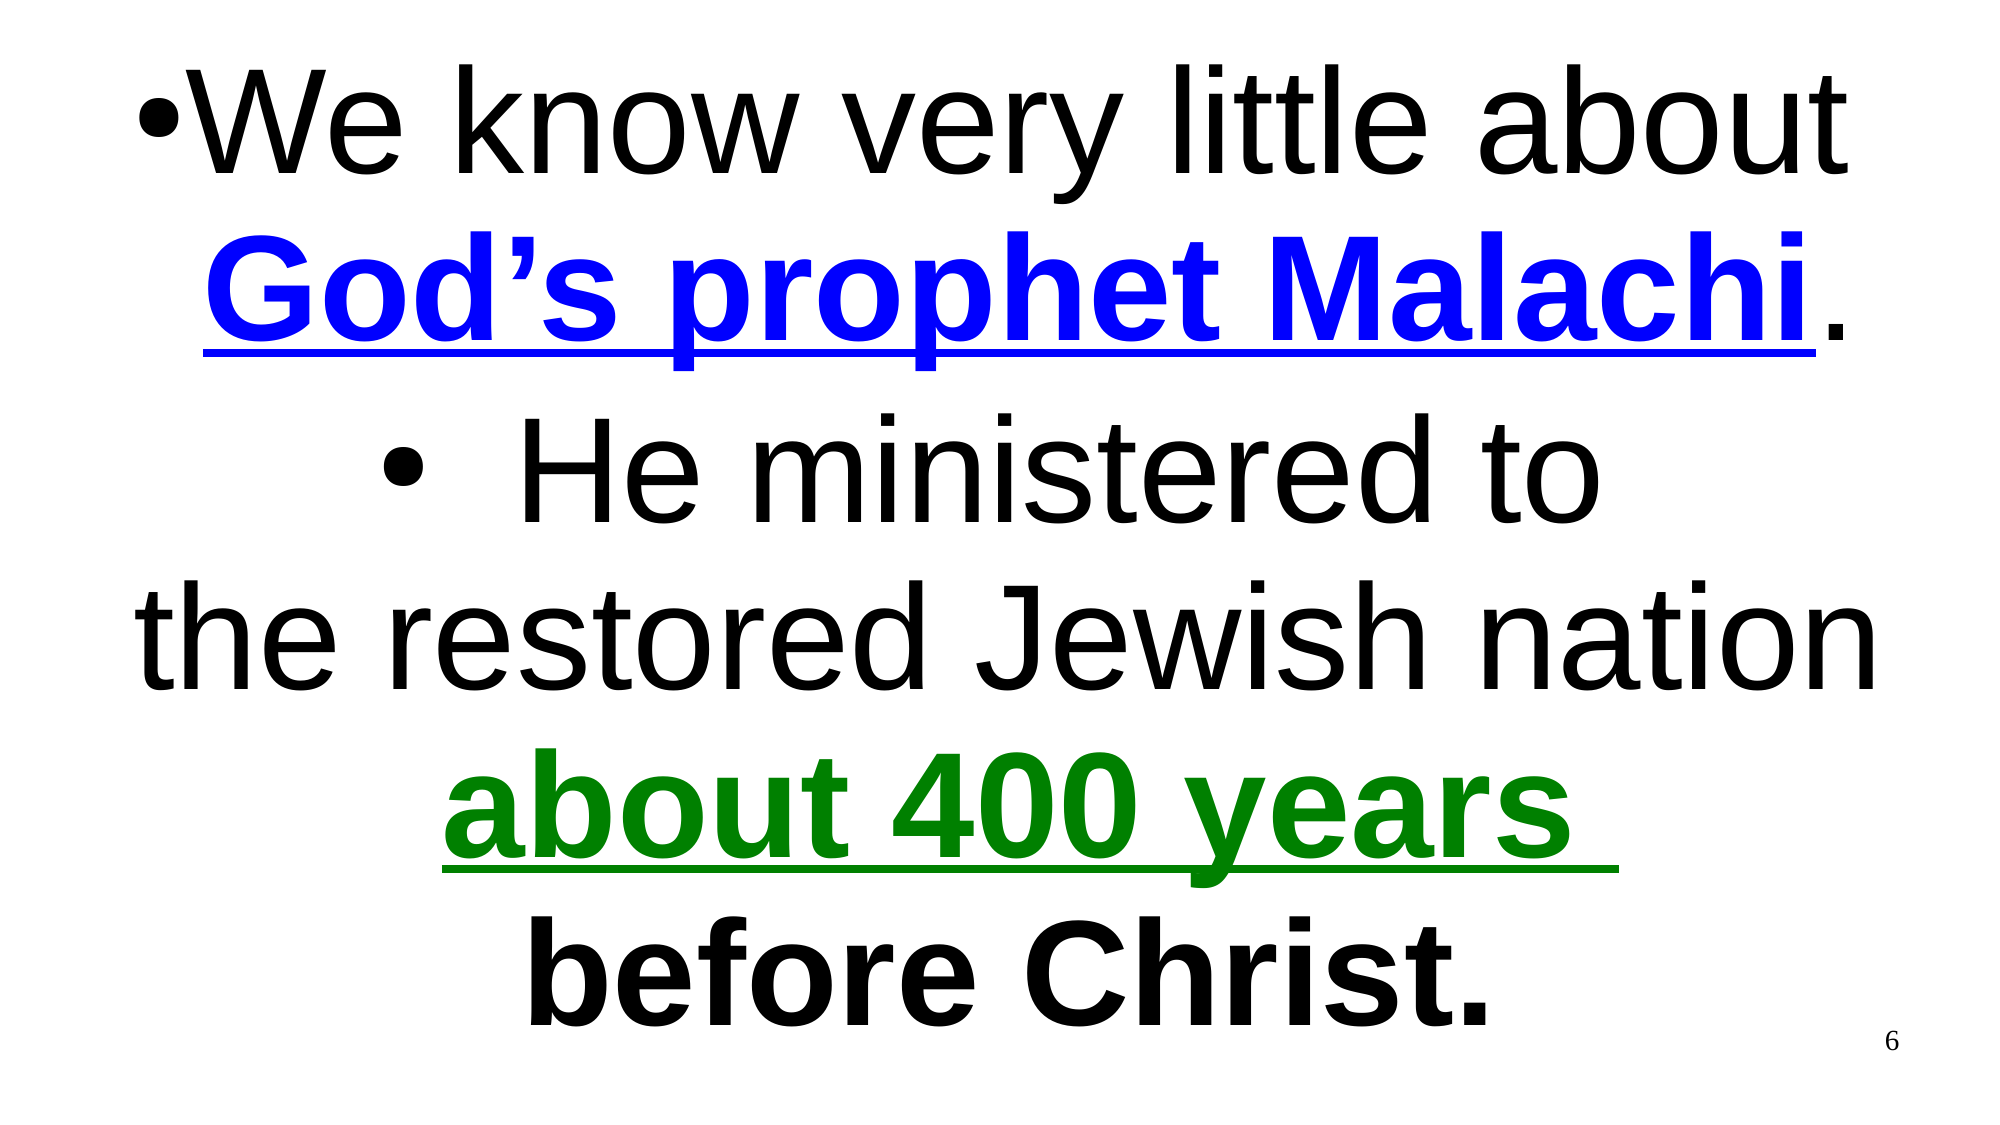

# We know very little about God’s prophet Malachi.
 He ministered to
the restored Jewish nation
about 400 years
before Christ.
6